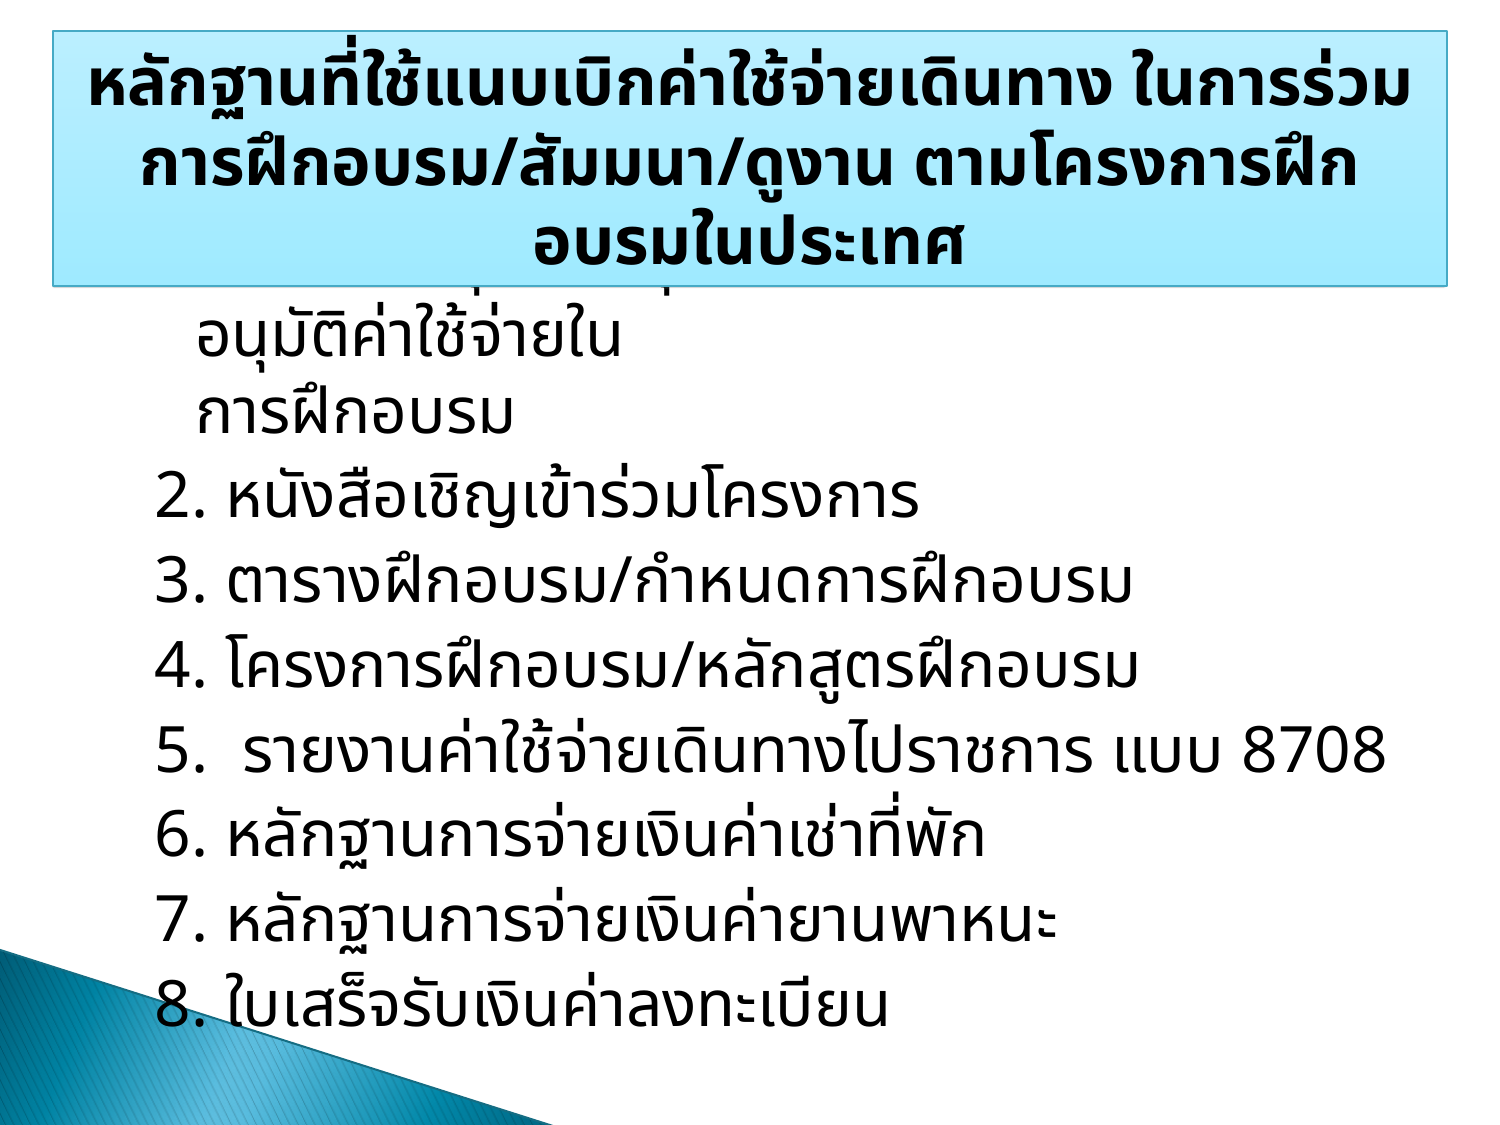

หลักฐานที่ใช้แนบเบิกค่าใช้จ่ายเดินทาง ในการร่วมการฝึกอบรม/สัมมนา/ดูงาน ตามโครงการฝึกอบรมในประเทศ
# 1. หนังสืออนุมัติตัวบุคคลให้เดินทางไปราชการและอนุมัติค่าใช้จ่ายใน การฝึกอบรม
2. หนังสือเชิญเข้าร่วมโครงการ
3. ตารางฝึกอบรม/กำหนดการฝึกอบรม
4. โครงการฝึกอบรม/หลักสูตรฝึกอบรม
5. รายงานค่าใช้จ่ายเดินทางไปราชการ แบบ 8708
6. หลักฐานการจ่ายเงินค่าเช่าที่พัก
7. หลักฐานการจ่ายเงินค่ายานพาหนะ
8. ใบเสร็จรับเงินค่าลงทะเบียน